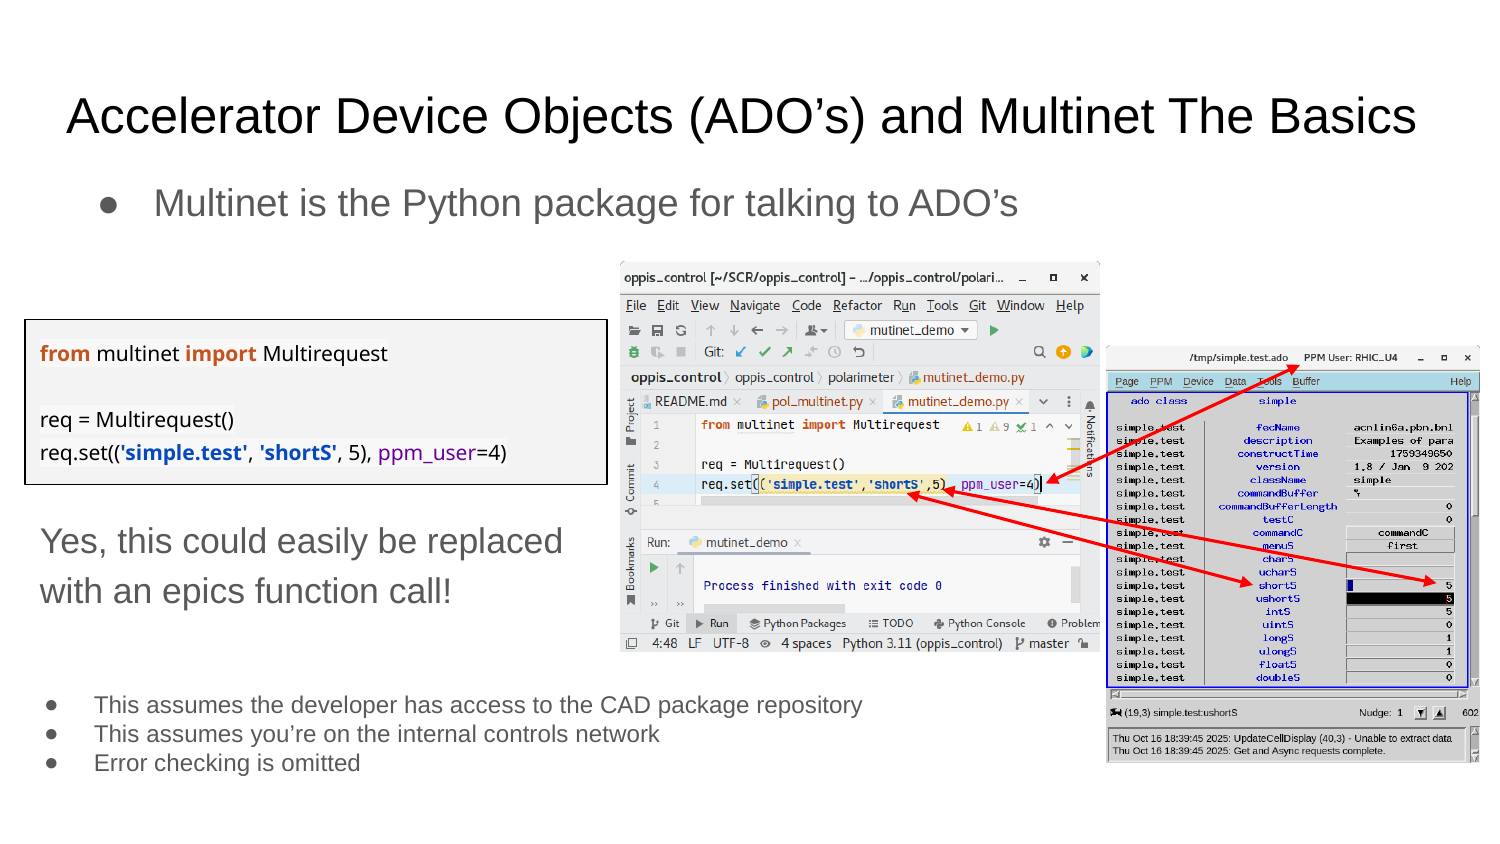

# Accelerator Device Objects (ADO’s) and Multinet The Basics
Multinet is the Python package for talking to ADO’s
from multinet import Multirequest
req = Multirequest()
req.set(('simple.test', 'shortS', 5), ppm_user=4)
Yes, this could easily be replaced with an epics function call!
This assumes the developer has access to the CAD package repository
This assumes you’re on the internal controls network
Error checking is omitted